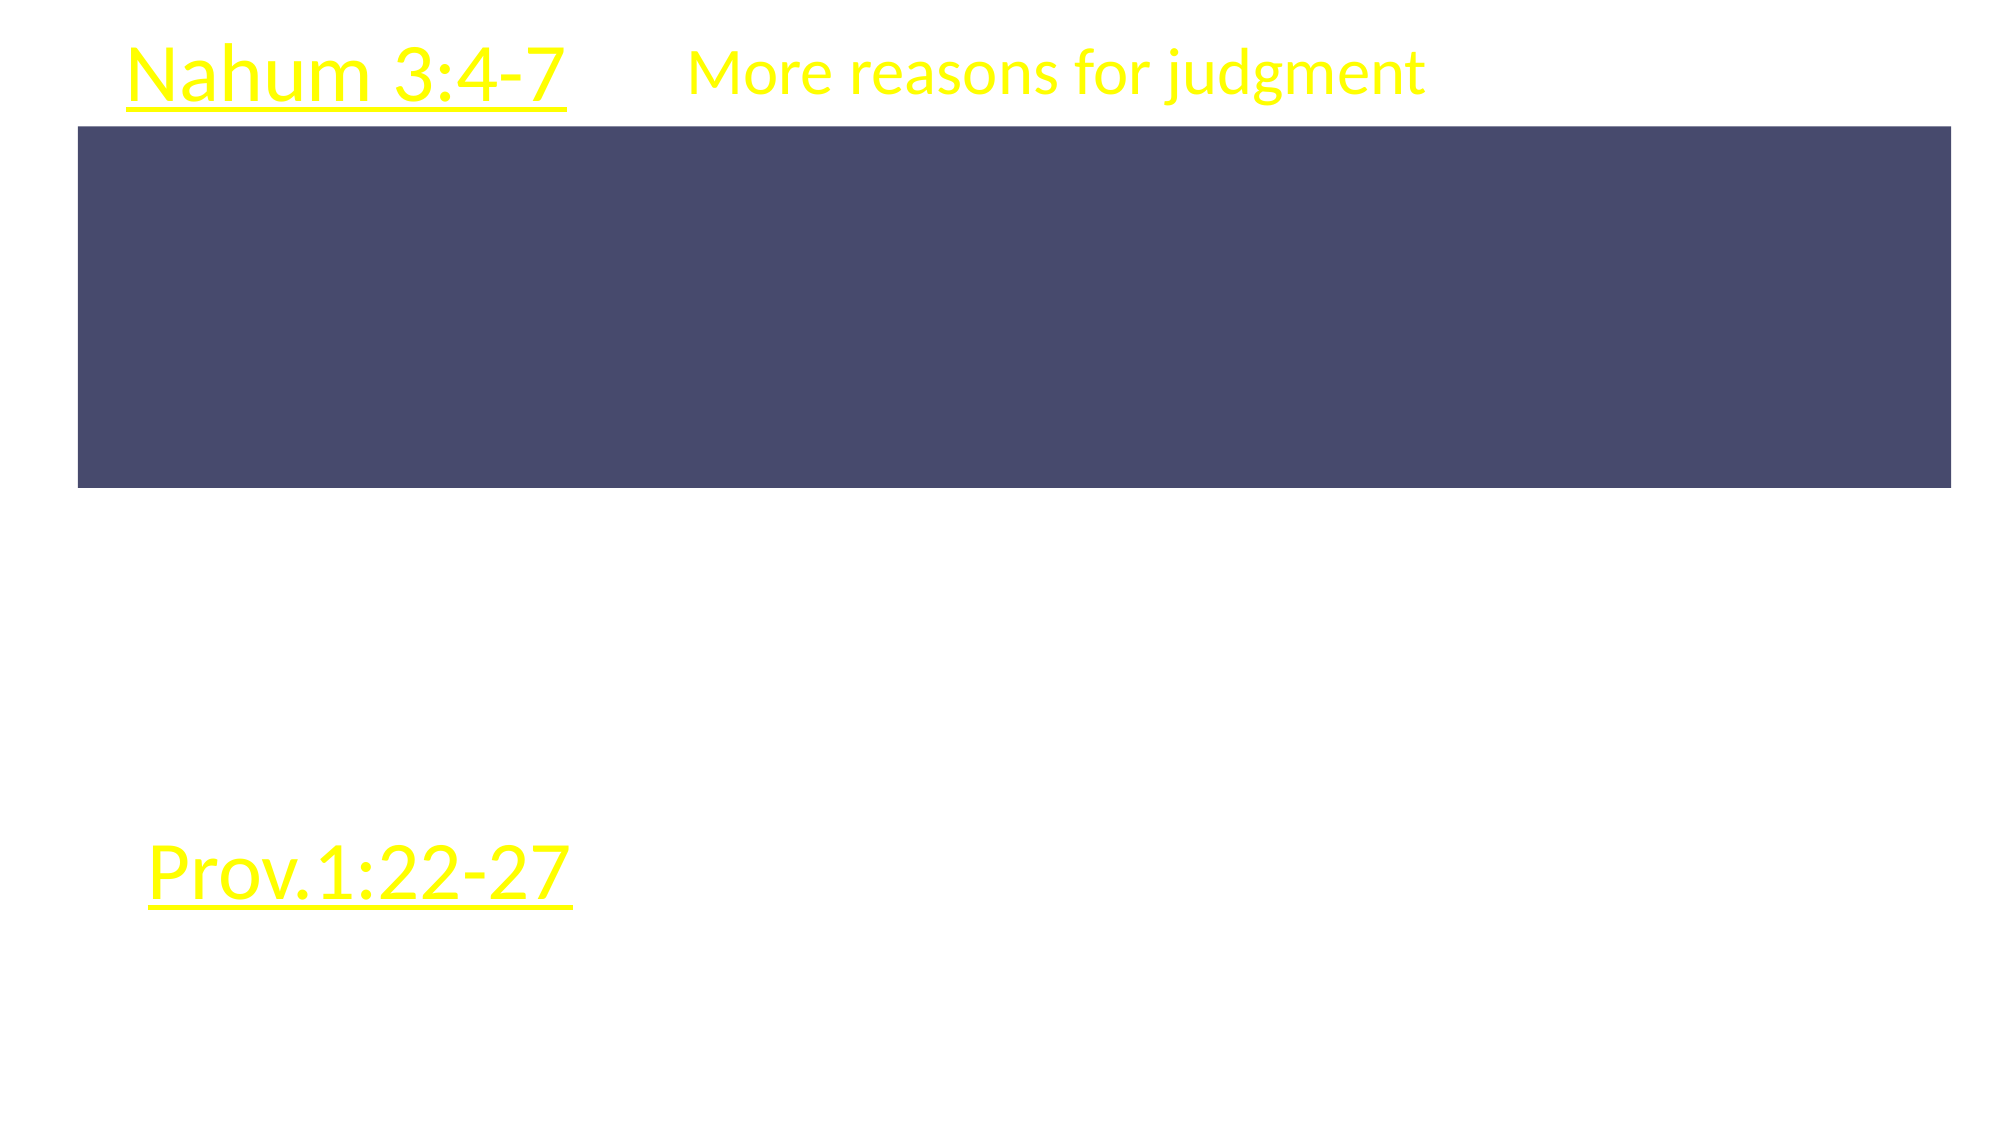

Nahum 3:4-7
More reasons for judgment
(Roth) Because of the multitude of the unchaste doings of the unchaste one, fair in grace, mistress of secret arts,--who hath been selling nations by her unchaste doings, families by her secret arts, Behold me! against thee, Declareth Yahweh of hosts, Therefore will I remove thy shirts over thy face,--and let, nations, see thy nakedness, and, kingdoms, thy shame;
 And I will cast upon thee abominable filth, and treat thee as foolish,--and set thee as a gazing-stock. And it shall come to pass that, all who see thee, shall flee from thee, and shall say, Destroyed is Nineveh! Who will bemoan her?--Whence shall I seek any to comfort thee?
Prov.1:22-27